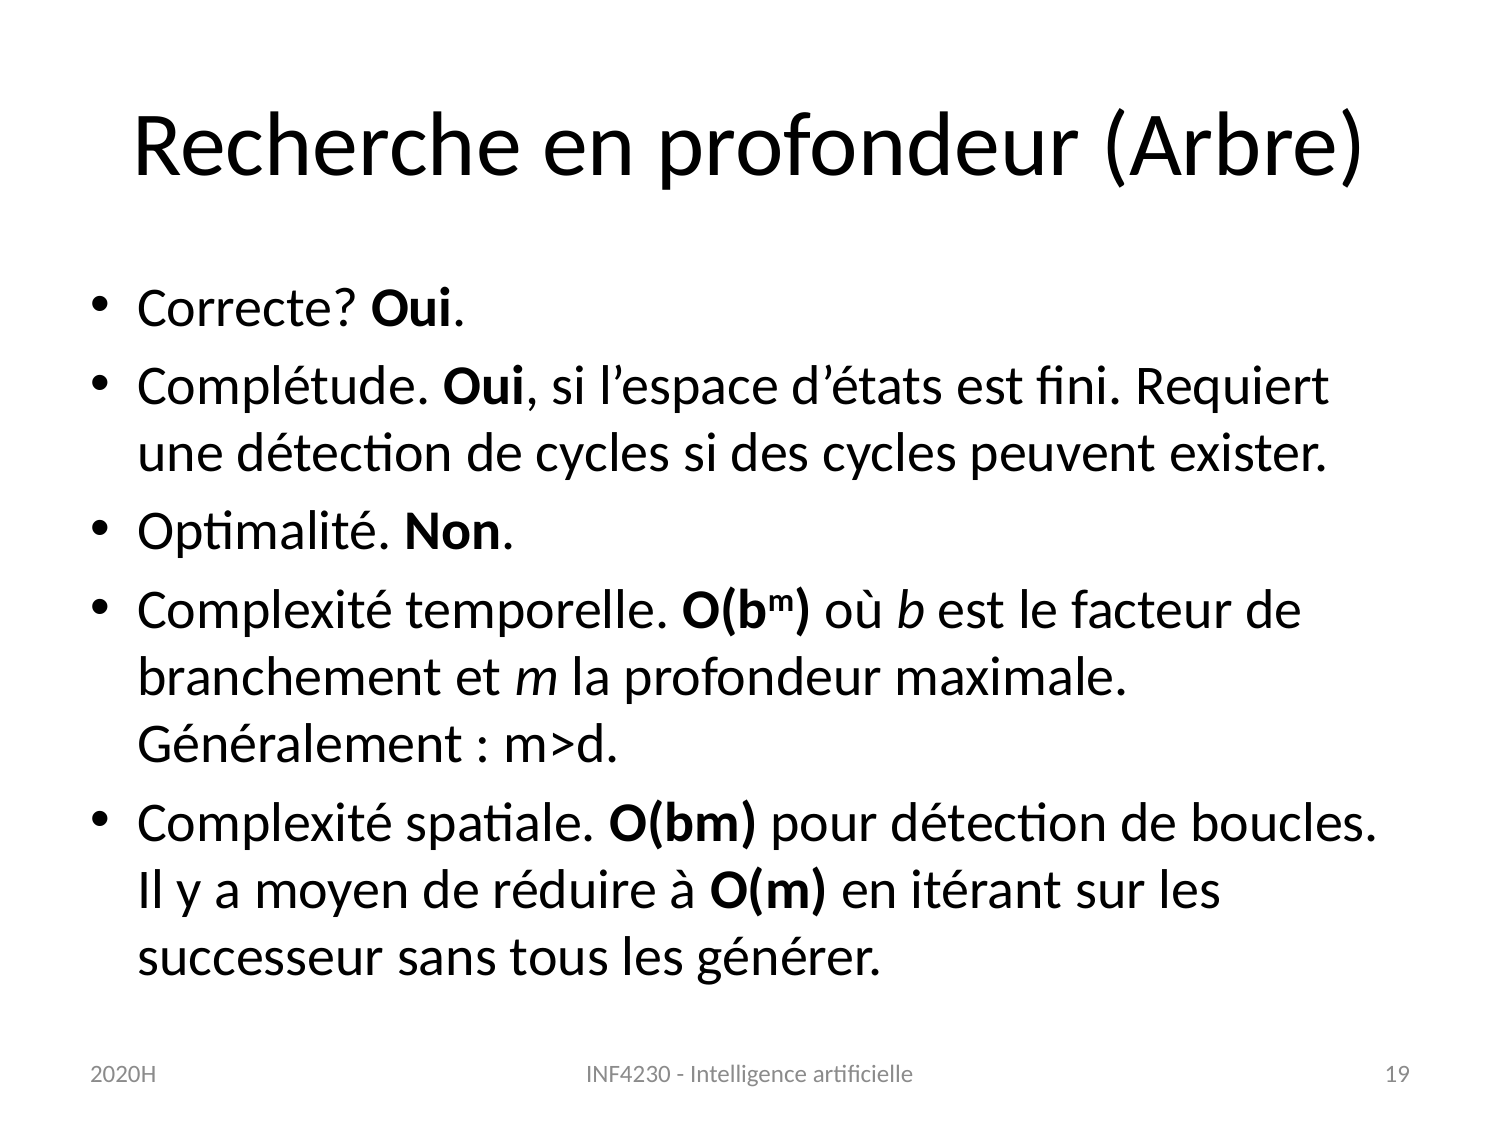

# Recherche en profondeur (Arbre)
Correcte? Oui.
Complétude. Oui, si l’espace d’états est fini. Requiert une détection de cycles si des cycles peuvent exister.
Optimalité. Non.
Complexité temporelle. O(bm) où b est le facteur de branchement et m la profondeur maximale. Généralement : m>d.
Complexité spatiale. O(bm) pour détection de boucles. Il y a moyen de réduire à O(m) en itérant sur les successeur sans tous les générer.
2020H
INF4230 - Intelligence artificielle